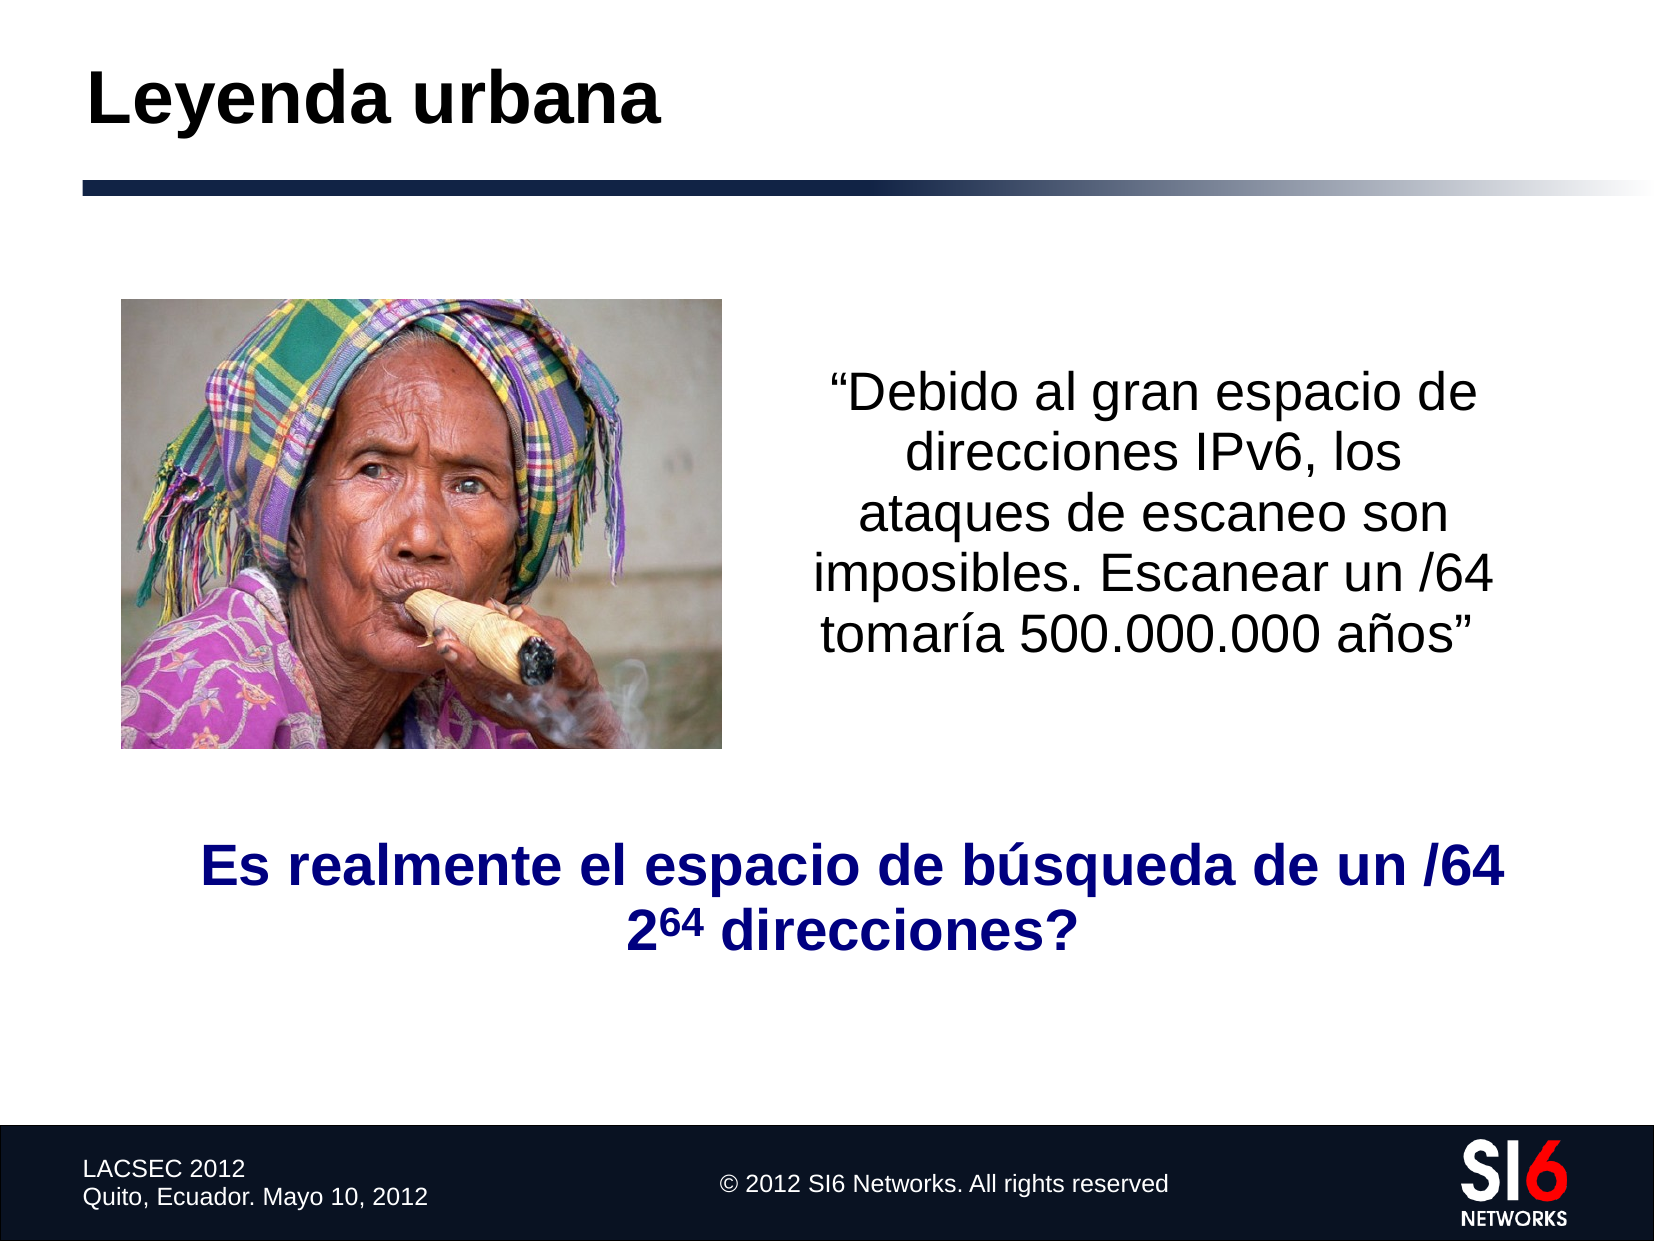

# Leyenda urbana
“Debido al gran espacio de direcciones IPv6, los ataques de escaneo son imposibles. Escanear un /64 tomaría 500.000.000 años”
Es realmente el espacio de búsqueda de un /64 264 direcciones?